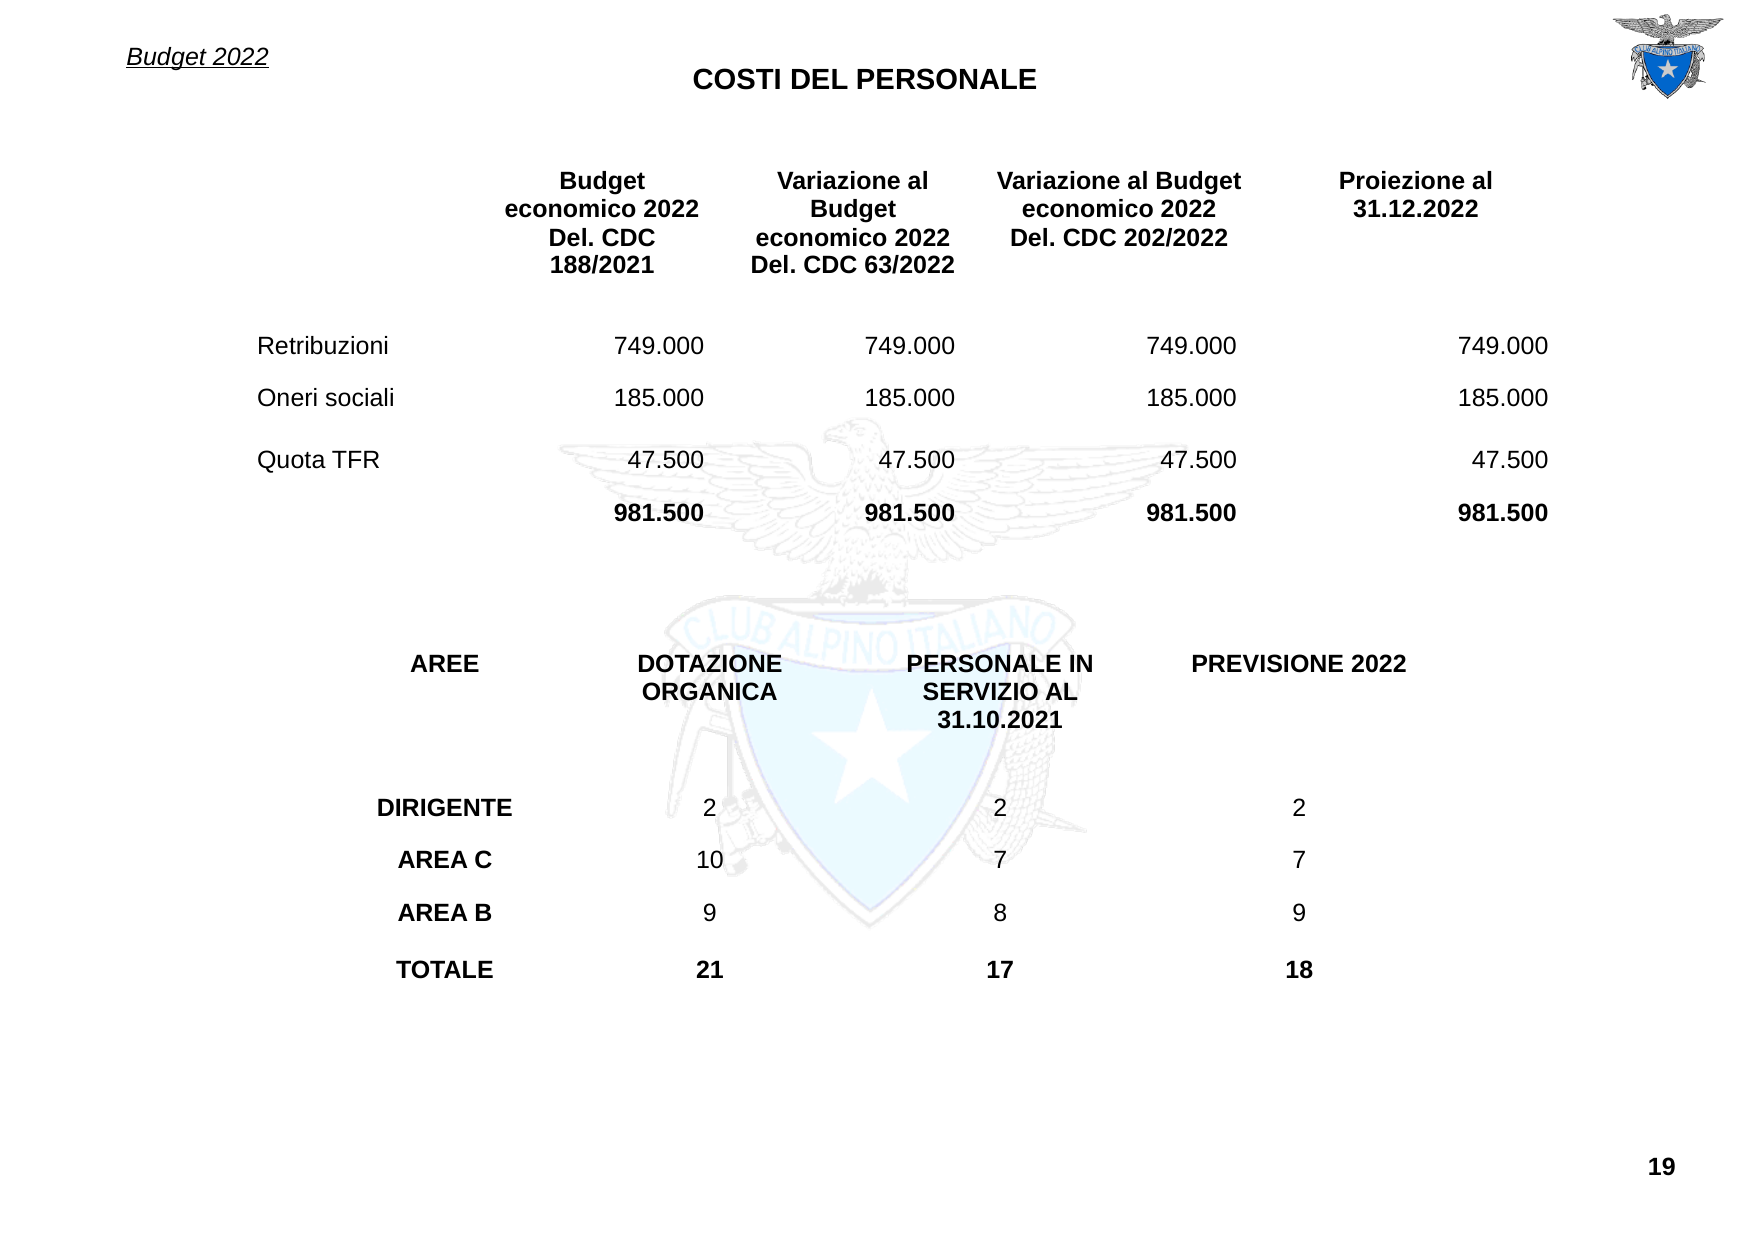

Budget 2022
| COSTI DEL PERSONALE |
| --- |
| |
| | Budget economico 2022 Del. CDC 188/2021 | Variazione al Budget economico 2022 Del. CDC 63/2022 | Variazione al Budget economico 2022 Del. CDC 202/2022 | Proiezione al 31.12.2022 |
| --- | --- | --- | --- | --- |
| Retribuzioni | 749.000 | 749.000 | 749.000 | 749.000 |
| Oneri sociali | 185.000 | 185.000 | 185.000 | 185.000 |
| Quota TFR | 47.500 | 47.500 | 47.500 | 47.500 |
| | 981.500 | 981.500 | 981.500 | 981.500 |
| AREE | DOTAZIONE ORGANICA | PERSONALE IN SERVIZIO AL 31.10.2021 | PREVISIONE 2022 |
| --- | --- | --- | --- |
| DIRIGENTE | 2 | 2 | 2 |
| AREA C | 10 | 7 | 7 |
| AREA B | 9 | 8 | 9 |
| TOTALE | 21 | 17 | 18 |
19